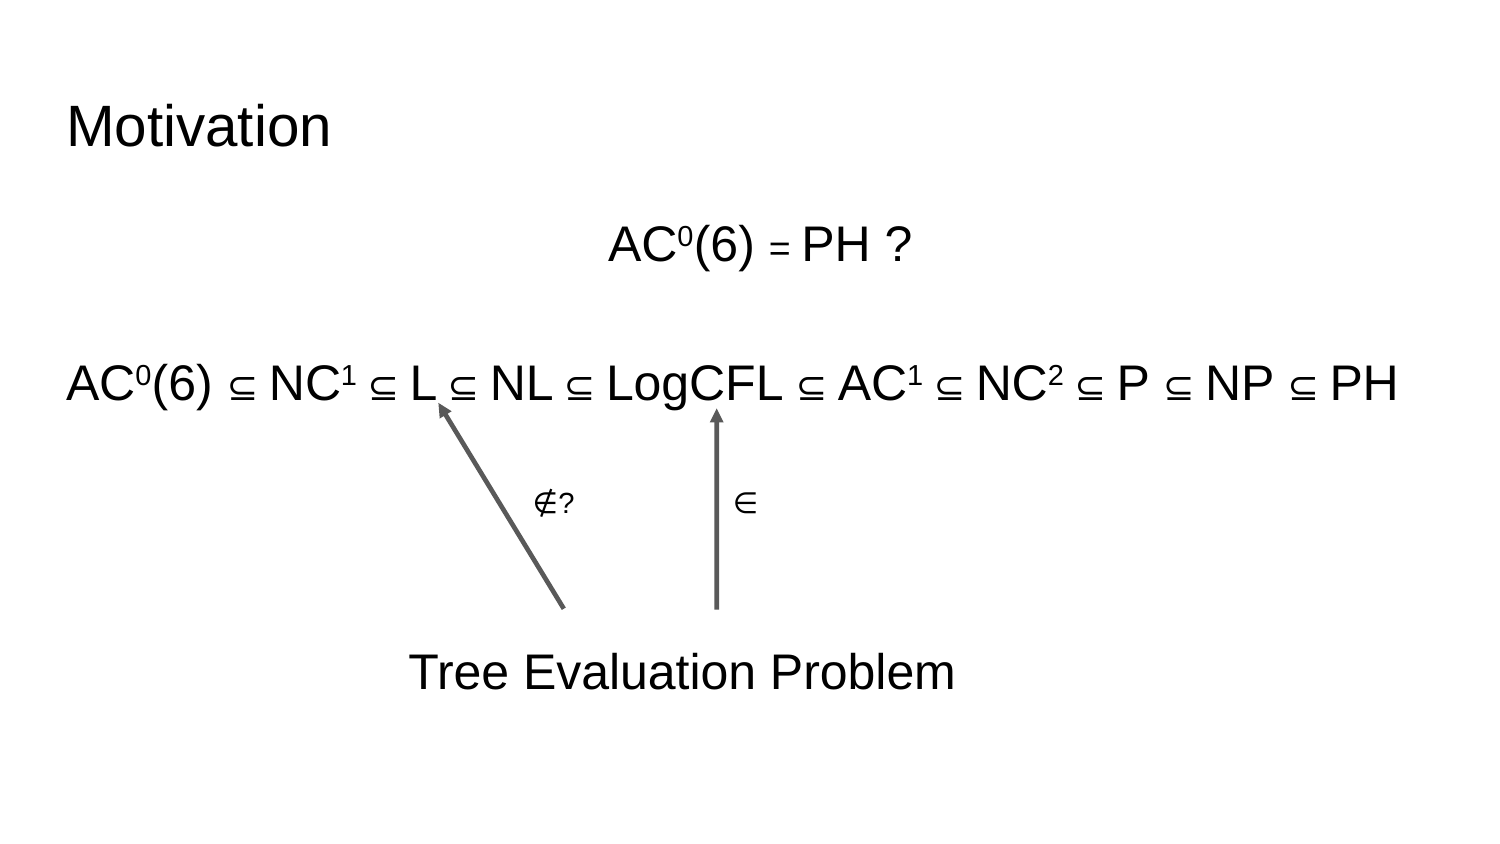

# Motivation
AC0(6) = PH ?
AC0(6) ⊆ NC1 ⊆ L ⊆ NL ⊆ LogCFL ⊆ AC1 ⊆ NC2 ⊆ P ⊆ NP ⊆ PH
∉?
∈
Tree Evaluation Problem